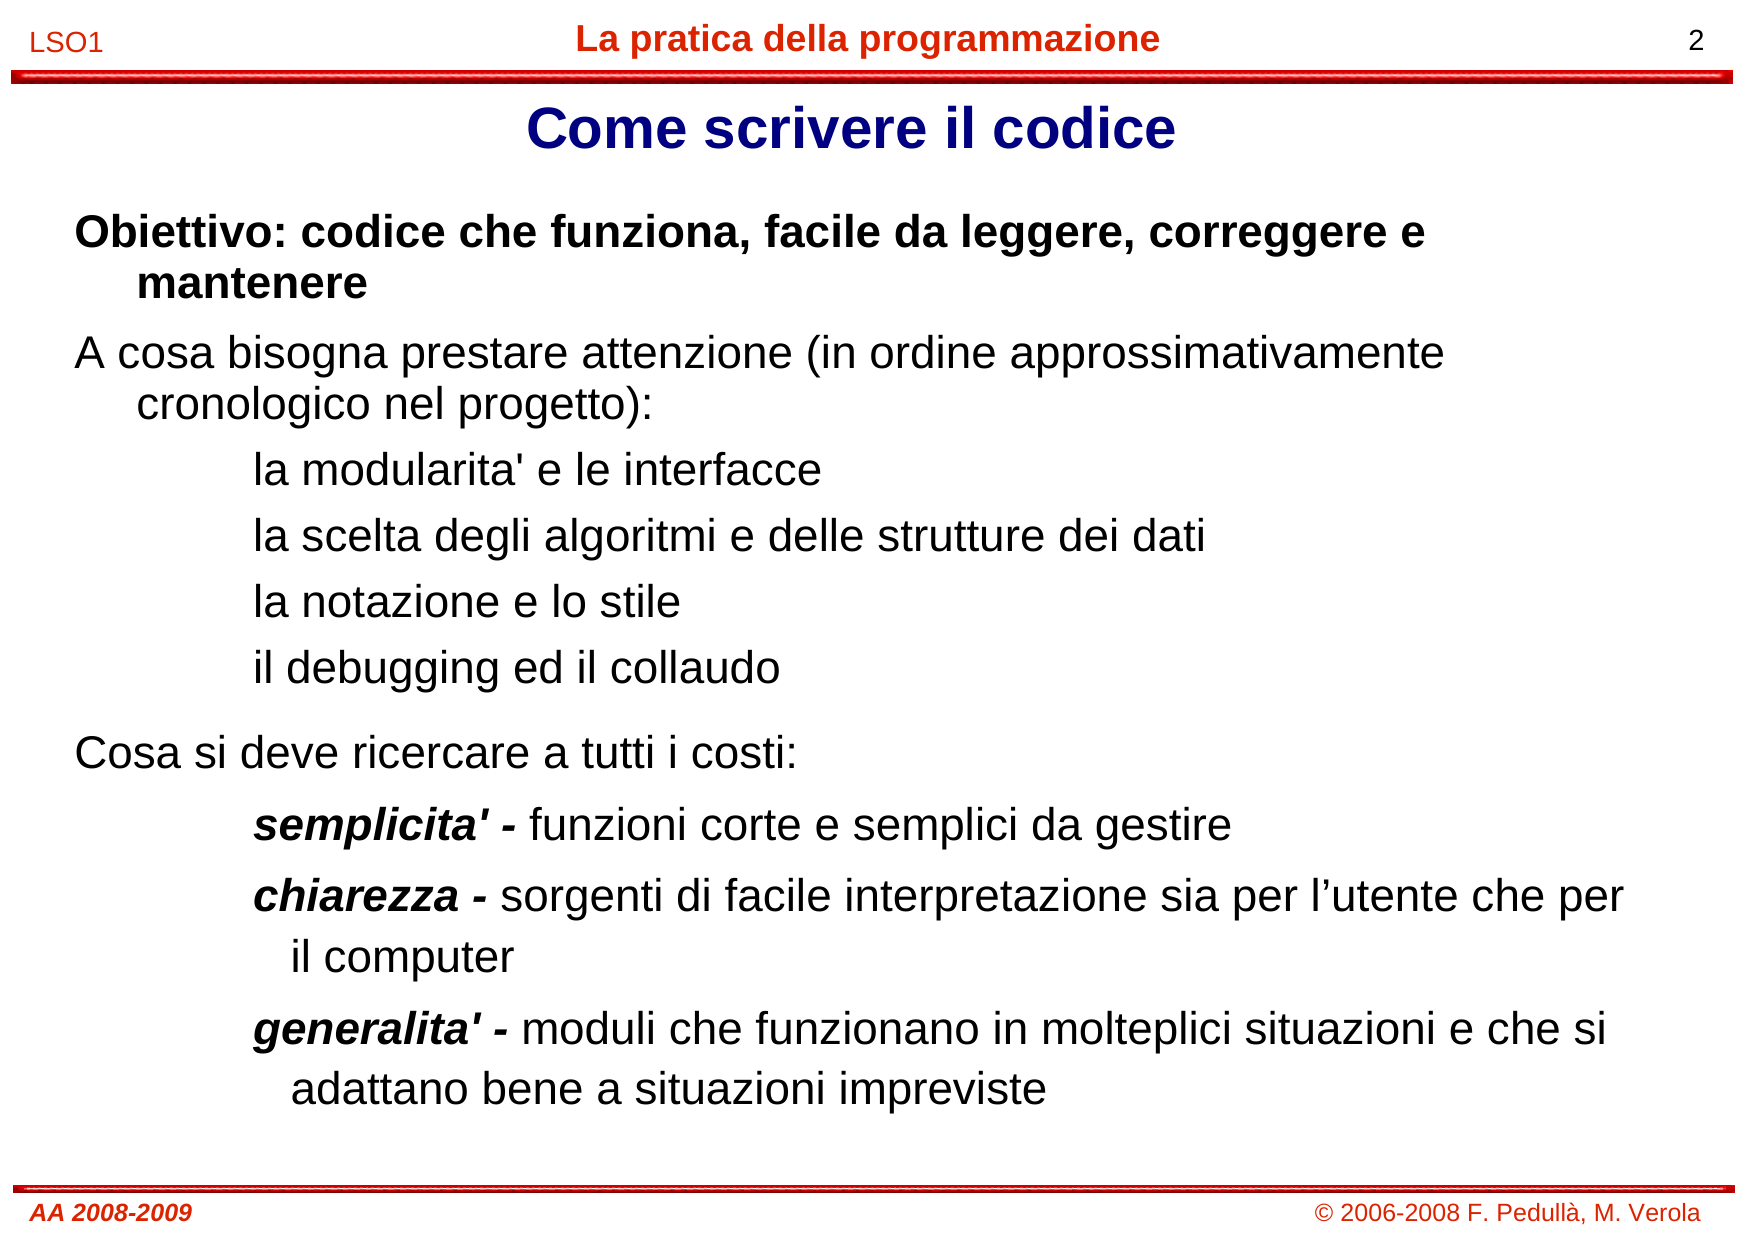

Come scrivere il codice
# Obiettivo: codice che funziona, facile da leggere, correggere e mantenere
A cosa bisogna prestare attenzione (in ordine approssimativamente cronologico nel progetto):
la modularita' e le interfacce
la scelta degli algoritmi e delle strutture dei dati
la notazione e lo stile
il debugging ed il collaudo
Cosa si deve ricercare a tutti i costi:
semplicita' - funzioni corte e semplici da gestire
chiarezza - sorgenti di facile interpretazione sia per l’utente che per il computer
generalita' - moduli che funzionano in molteplici situazioni e che si adattano bene a situazioni impreviste